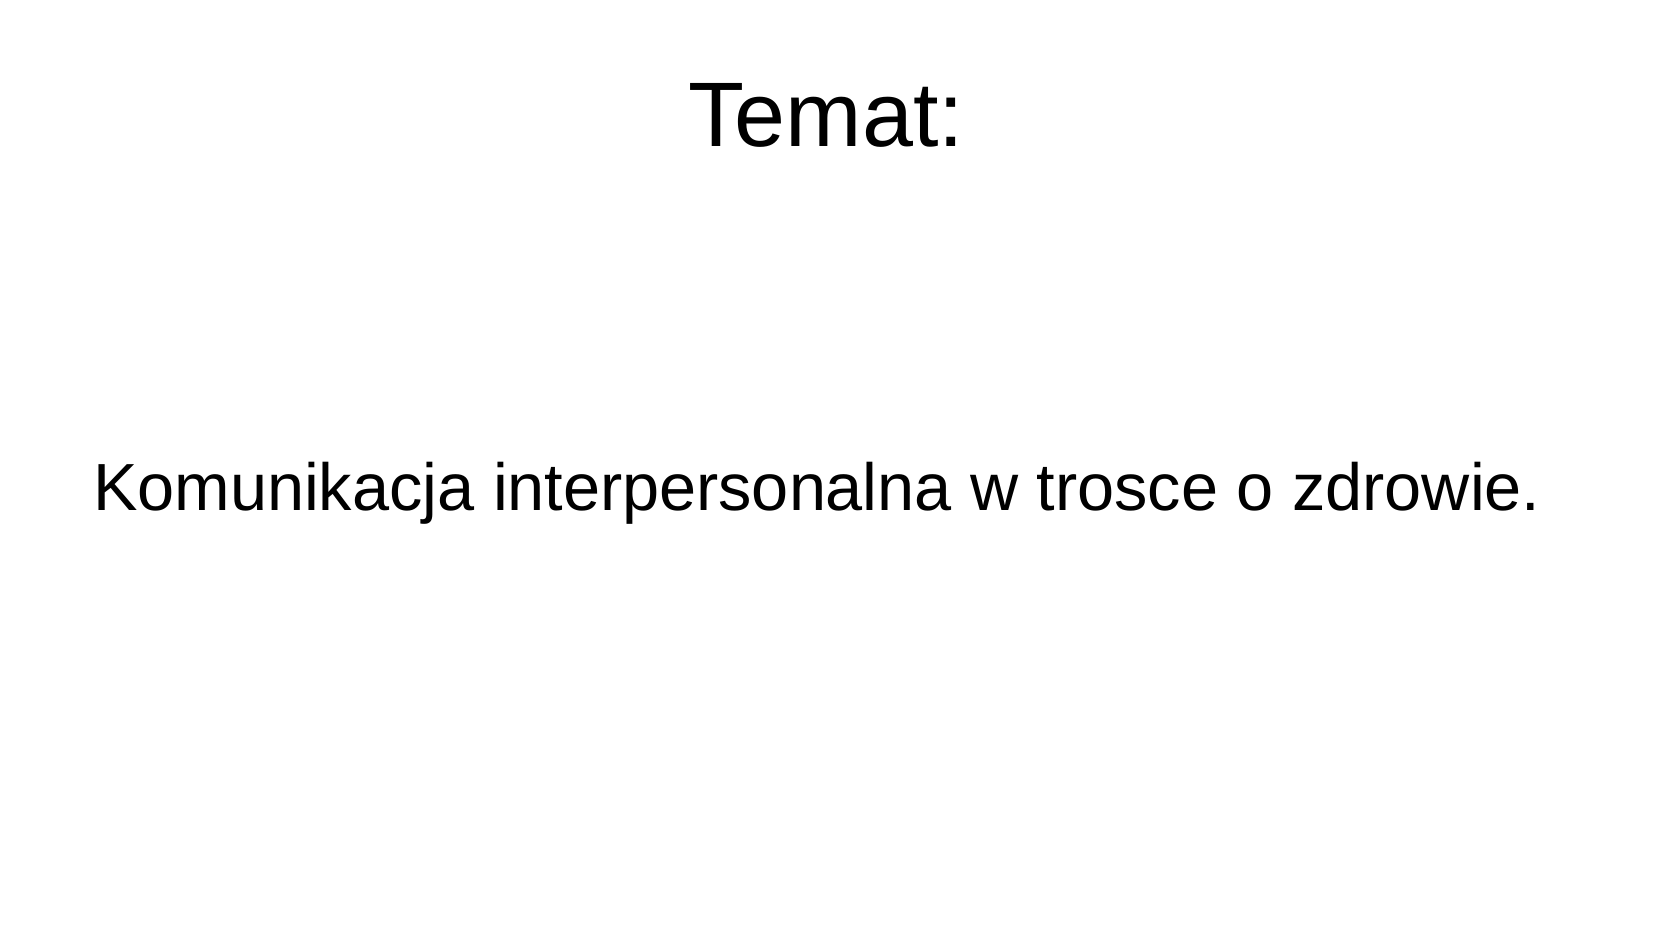

# Temat:
Komunikacja interpersonalna w trosce o zdrowie.